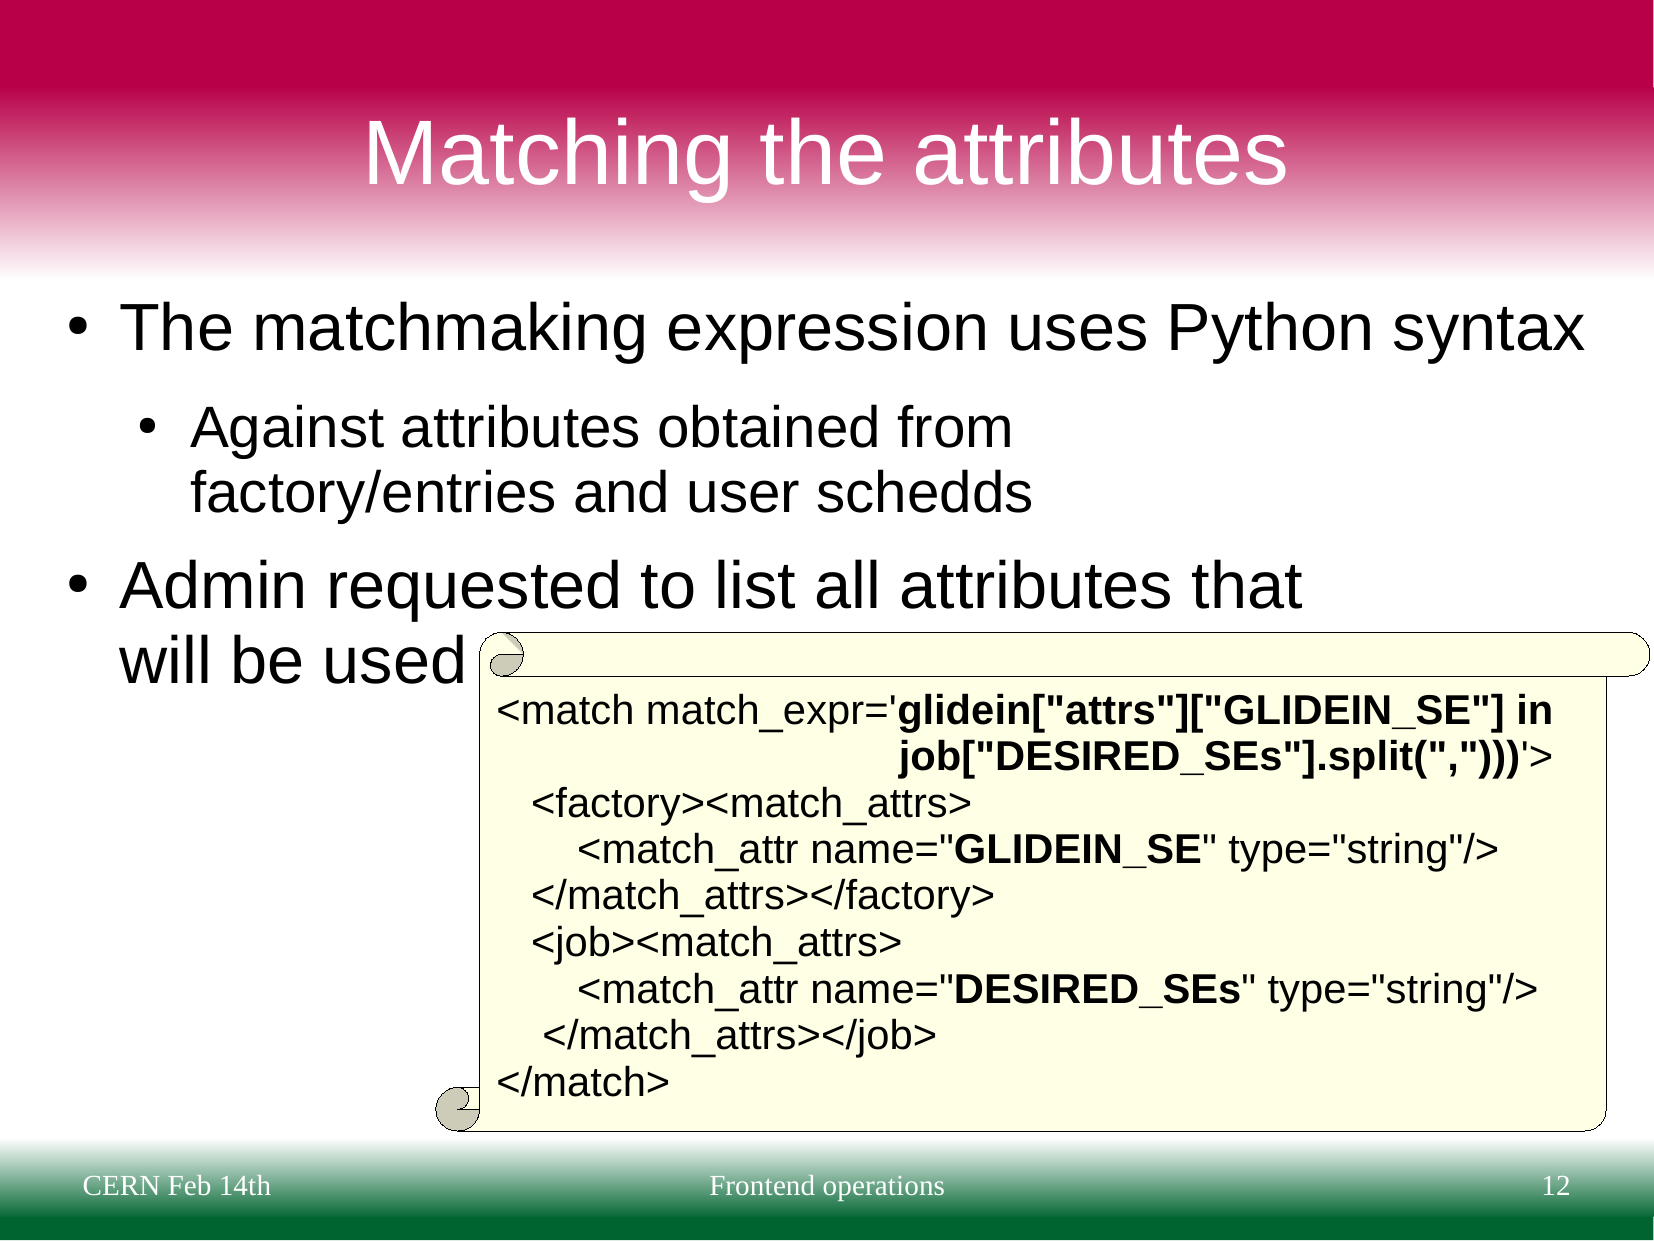

# Matching the attributes
The matchmaking expression uses Python syntax
Against attributes obtained from
factory/entries and user schedds
Admin requested to list all attributes that
will be used
<match match_expr='glidein["attrs"]["GLIDEIN_SE"] in
 job["DESIRED_SEs"].split(",")))'>
 <factory><match_attrs>
 <match_attr name="GLIDEIN_SE" type="string"/>
 </match_attrs></factory>
 <job><match_attrs>
 <match_attr name="DESIRED_SEs" type="string"/>
 </match_attrs></job>
</match>
CERN Feb 14th
Frontend operations
12